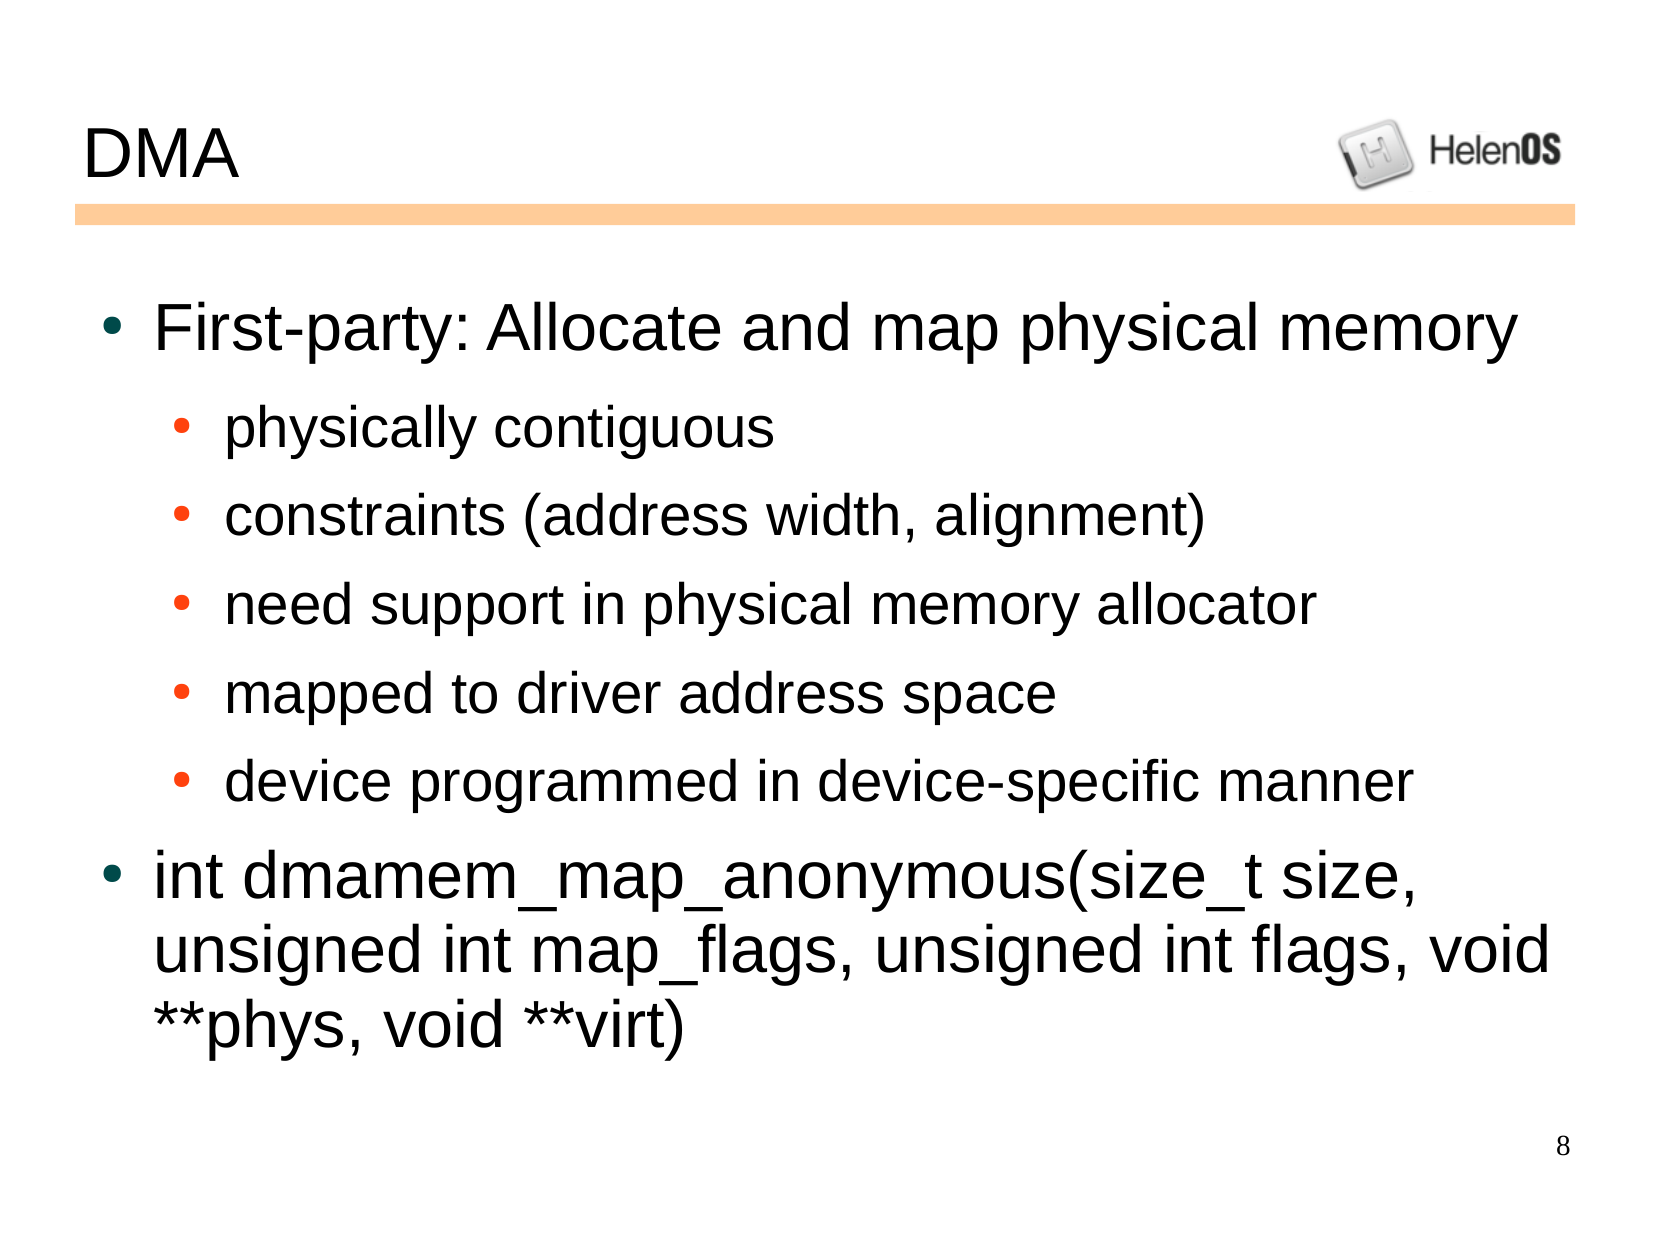

# DMA
First-party: Allocate and map physical memory
physically contiguous
constraints (address width, alignment)
need support in physical memory allocator
mapped to driver address space
device programmed in device-specific manner
int dmamem_map_anonymous(size_t size, unsigned int map_flags, unsigned int flags, void **phys, void **virt)
8